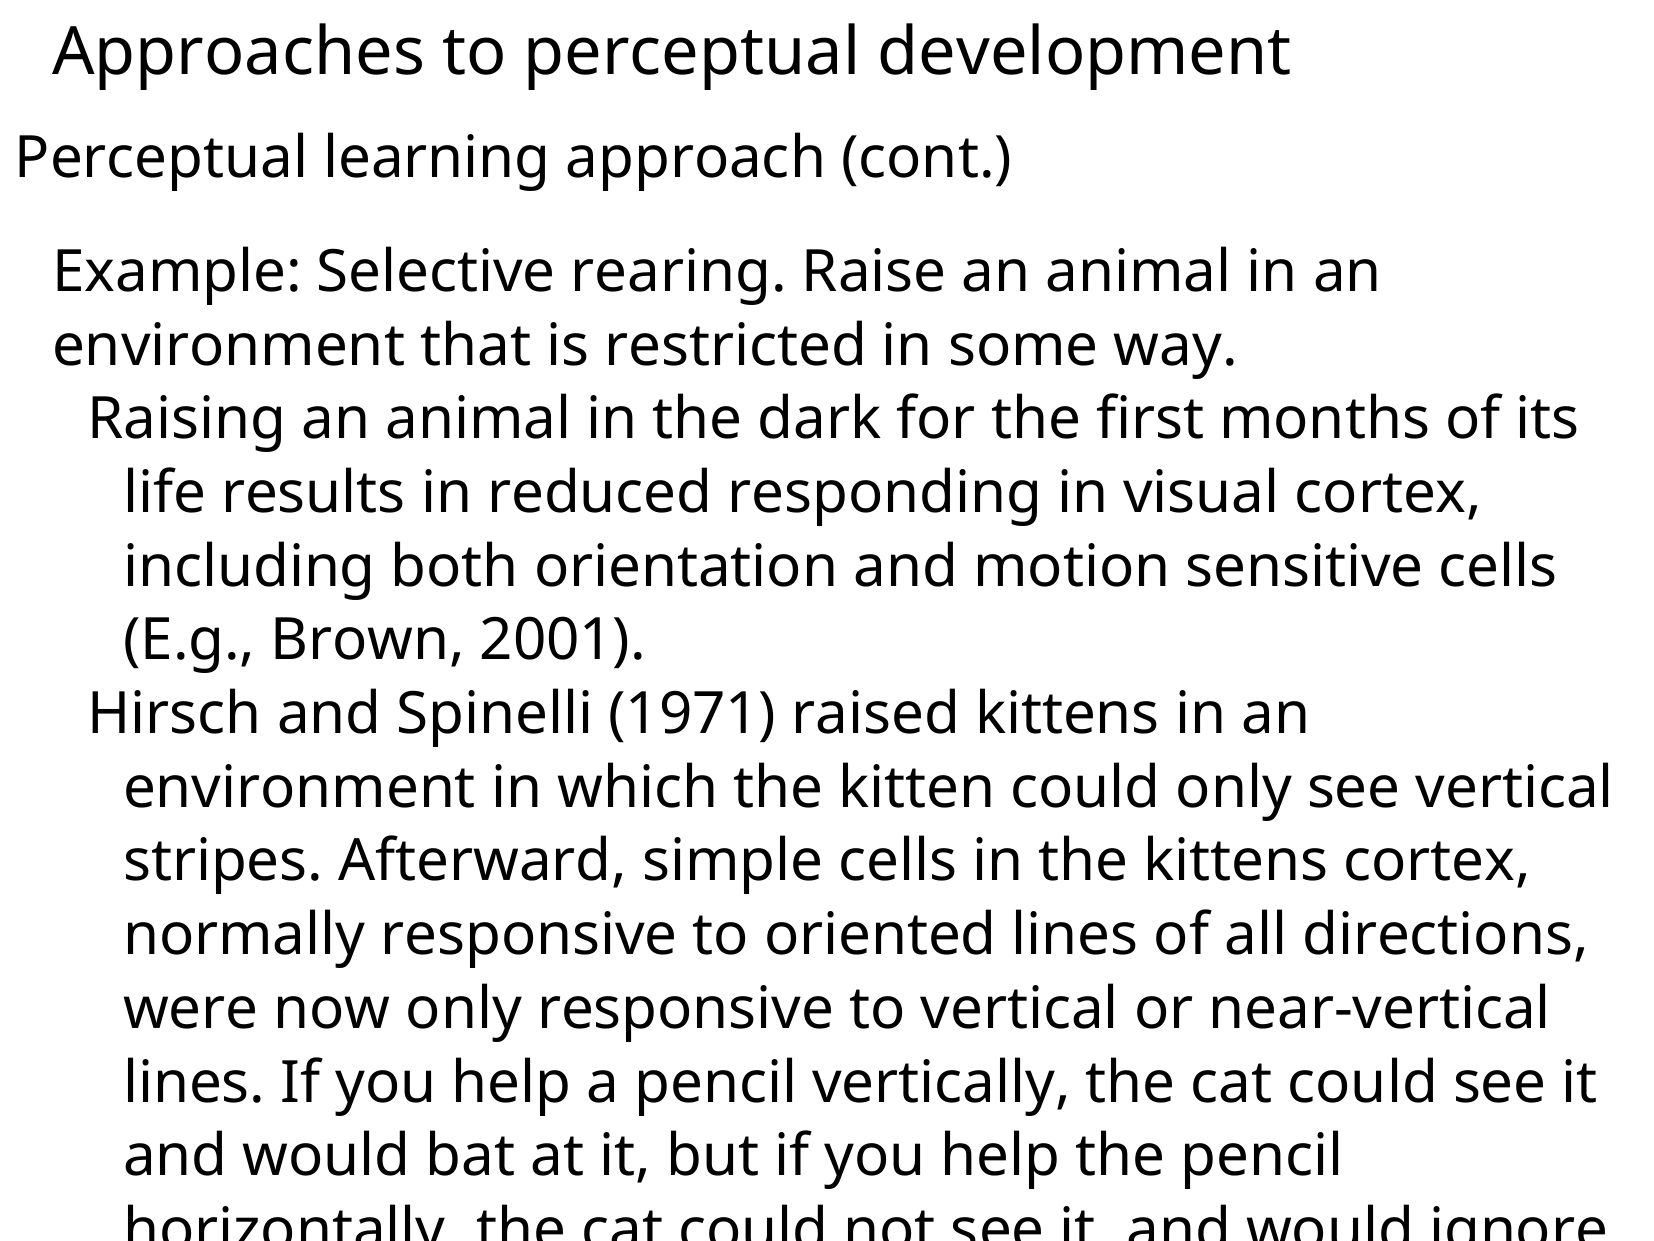

Approaches to perceptual development
Perceptual learning approach (cont.)
Example: Selective rearing. Raise an animal in an environment that is restricted in some way.
Raising an animal in the dark for the first months of its life results in reduced responding in visual cortex, including both orientation and motion sensitive cells (E.g., Brown, 2001).
Hirsch and Spinelli (1971) raised kittens in an environment in which the kitten could only see vertical stripes. Afterward, simple cells in the kittens cortex, normally responsive to oriented lines of all directions, were now only responsive to vertical or near-vertical lines. If you help a pencil vertically, the cat could see it and would bat at it, but if you help the pencil horizontally, the cat could not see it, and would ignore it.